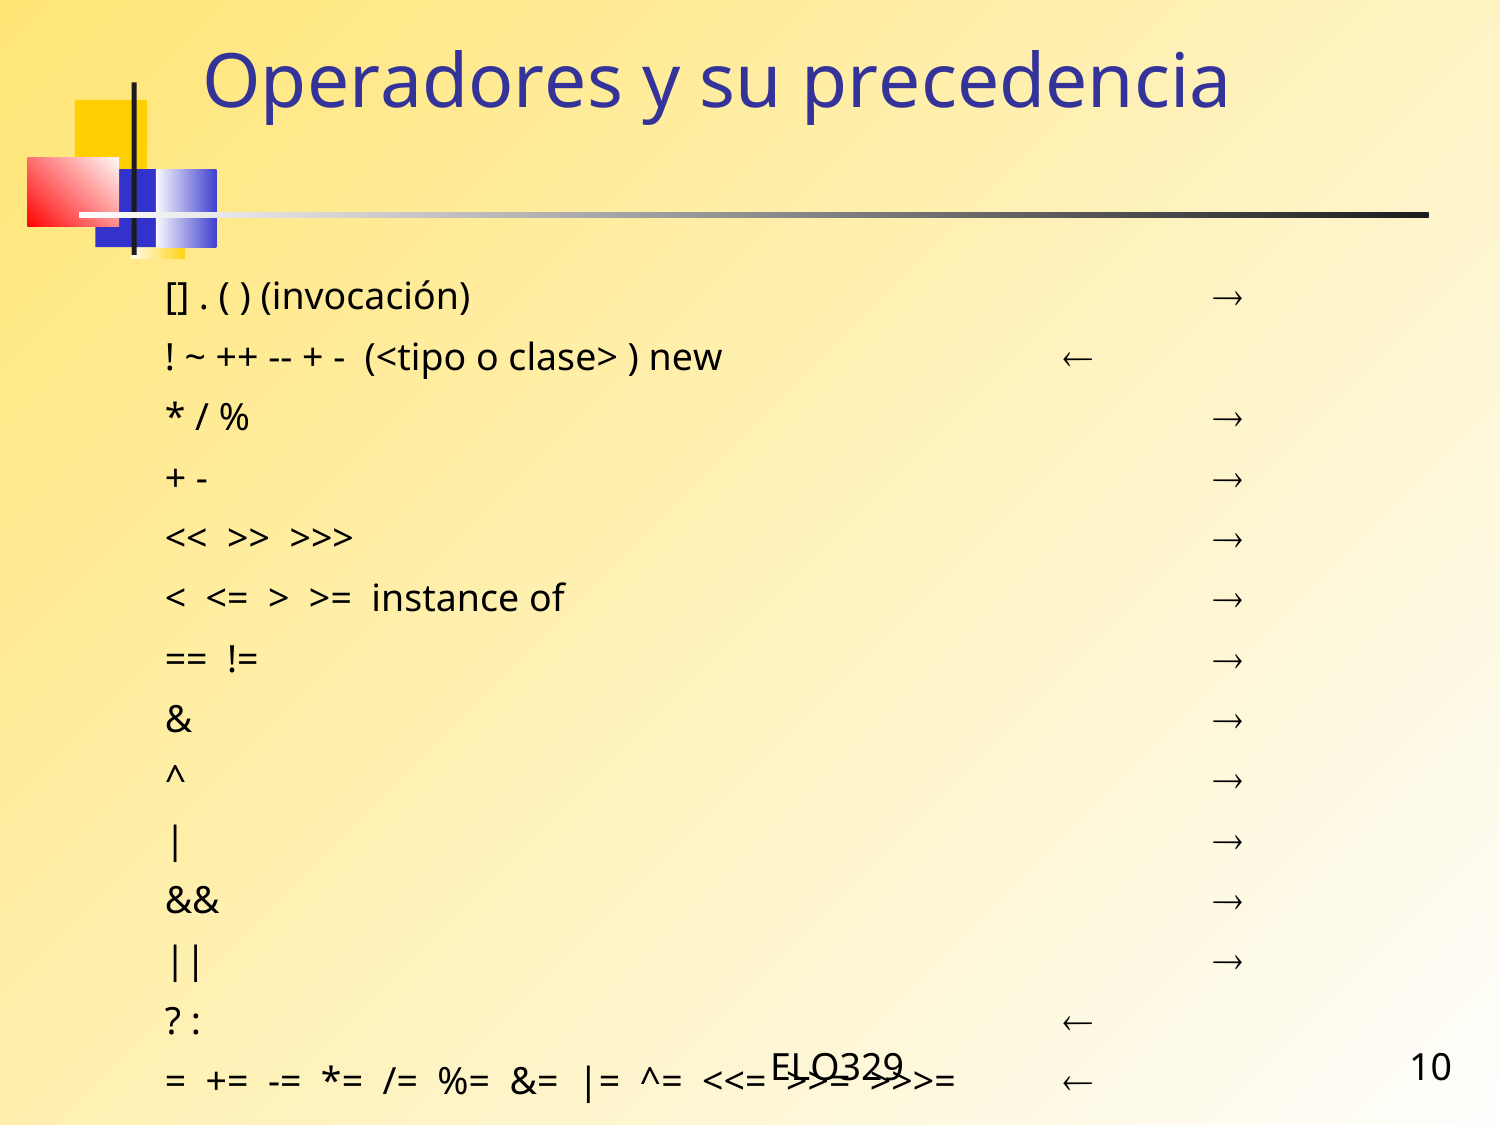

# Operadores y su precedencia
[] . ( ) (invocación) 					
! ~ ++ -- + - (<tipo o clase> ) new 			
* / %							
+ -								
<< >> >>>						
< <= > >= instance of					
== !=							
&							 	
^							 	
| 							 	
&&							 	
||							 	
? : 						 	
= += -= *= /= %= &= |= ^= <<= >>= >>>= 	
ELO329
10